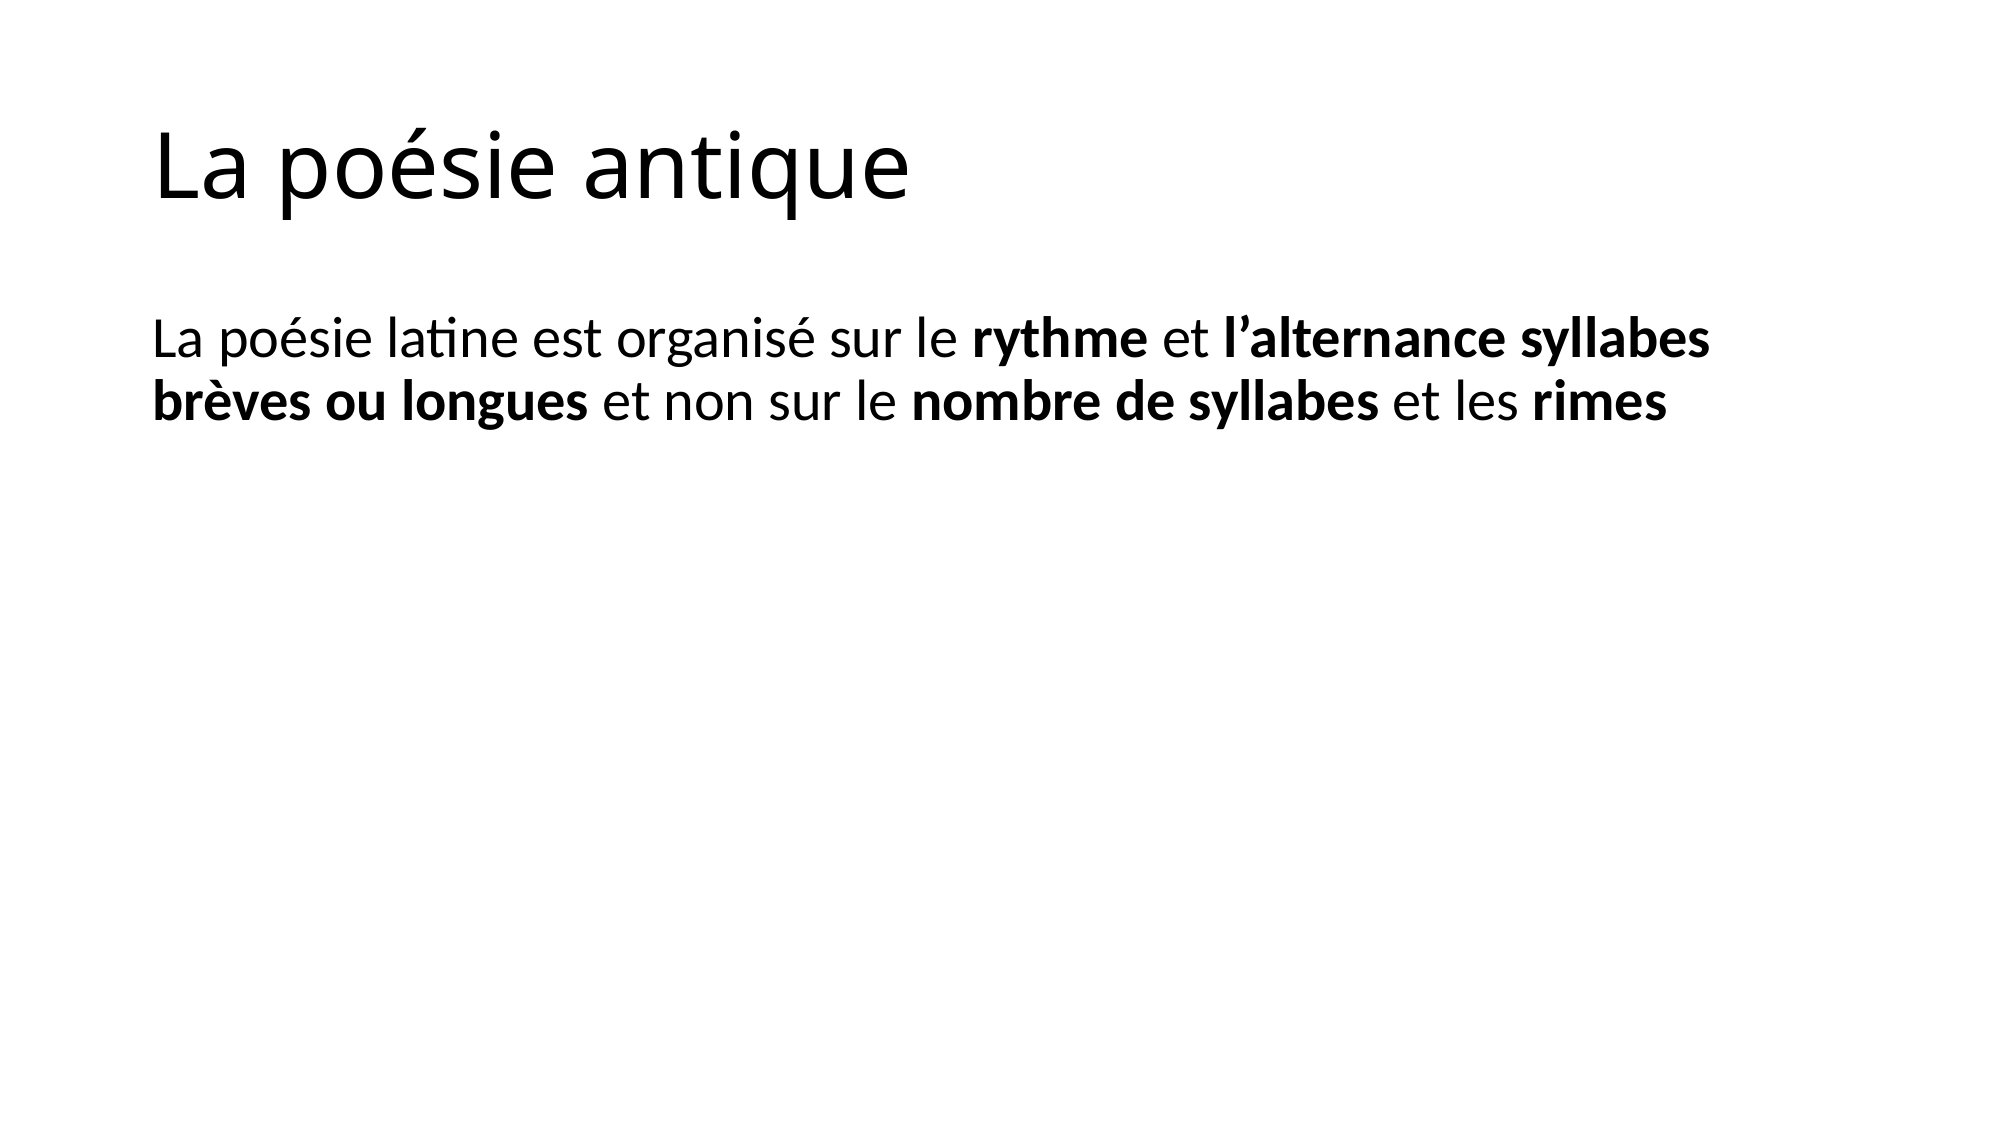

# La poésie antique
La poésie latine est organisé sur le rythme et l’alternance syllabes brèves ou longues et non sur le nombre de syllabes et les rimes